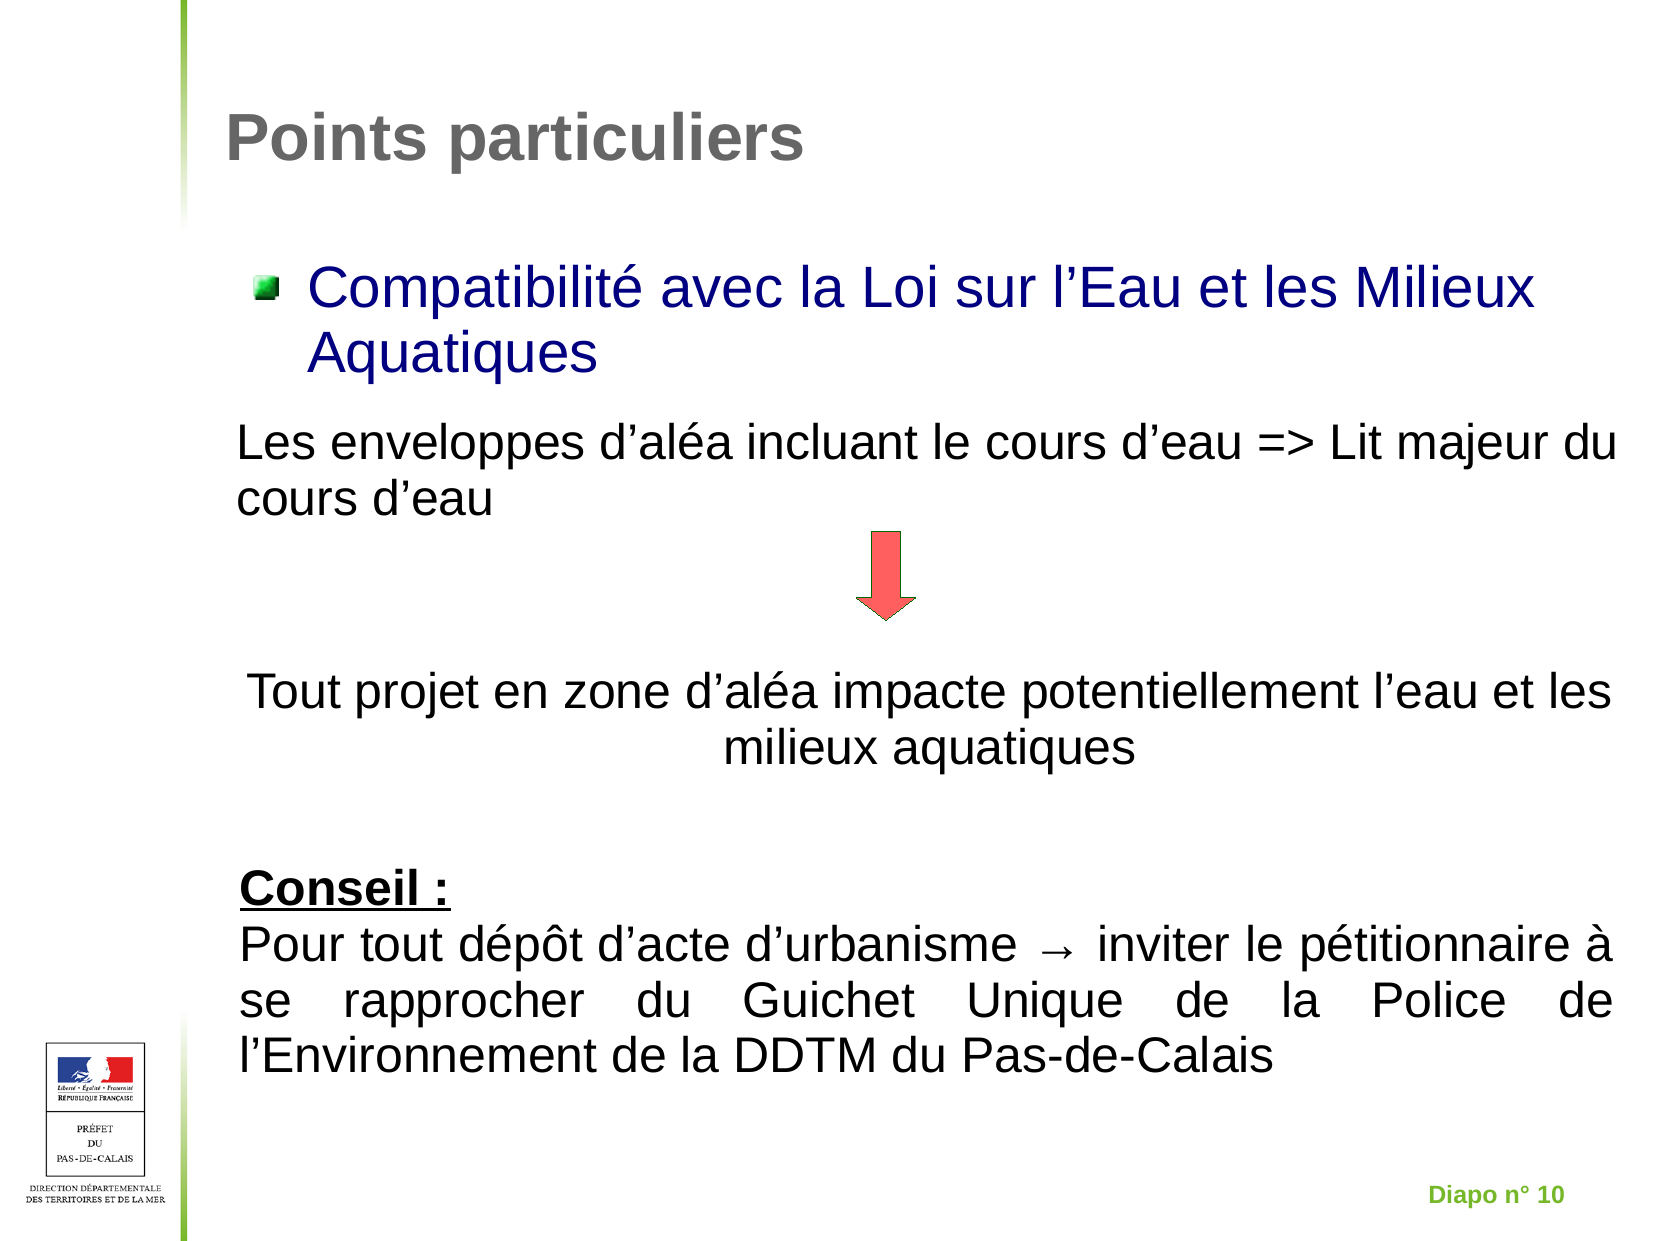

Points particuliers
# Compatibilité avec la Loi sur l’Eau et les Milieux Aquatiques
Les enveloppes d’aléa incluant le cours d’eau => Lit majeur du cours d’eau
Tout projet en zone d’aléa impacte potentiellement l’eau et les milieux aquatiques
Conseil :
Pour tout dépôt d’acte d’urbanisme → inviter le pétitionnaire à se rapprocher du Guichet Unique de la Police de l’Environnement de la DDTM du Pas-de-Calais
10